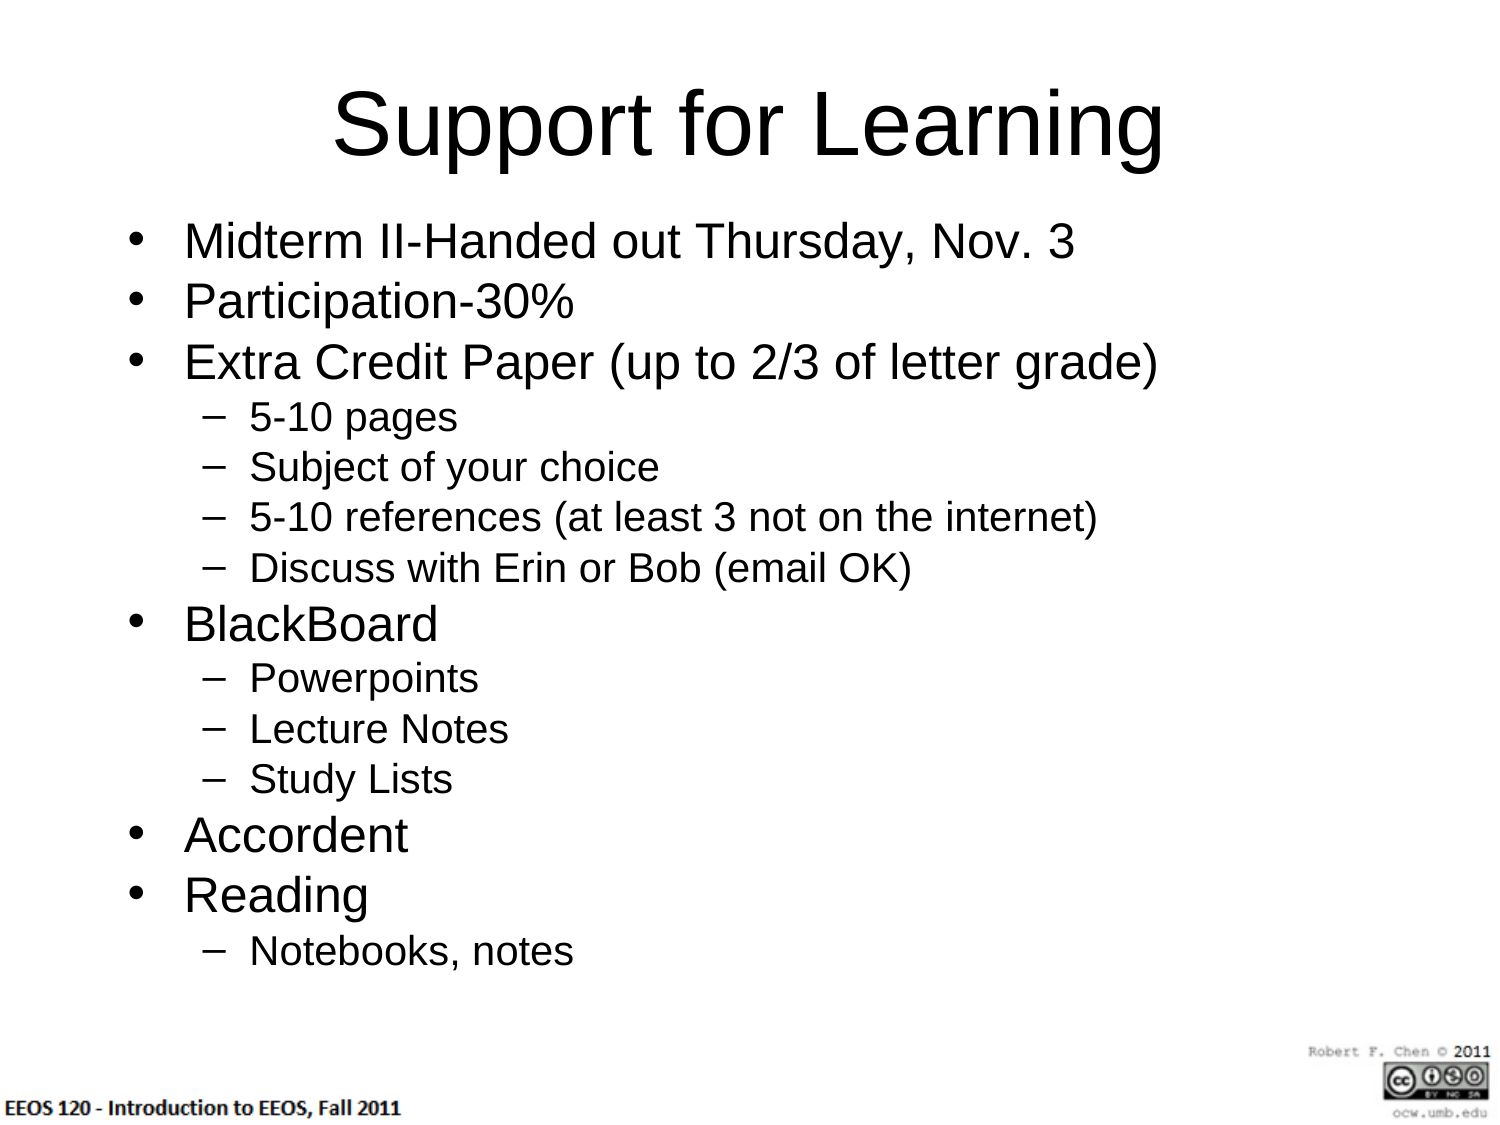

# Support for Learning
Midterm II-Handed out Thursday, Nov. 3
Participation-30%
Extra Credit Paper (up to 2/3 of letter grade)
5-10 pages
Subject of your choice
5-10 references (at least 3 not on the internet)
Discuss with Erin or Bob (email OK)
BlackBoard
Powerpoints
Lecture Notes
Study Lists
Accordent
Reading
Notebooks, notes